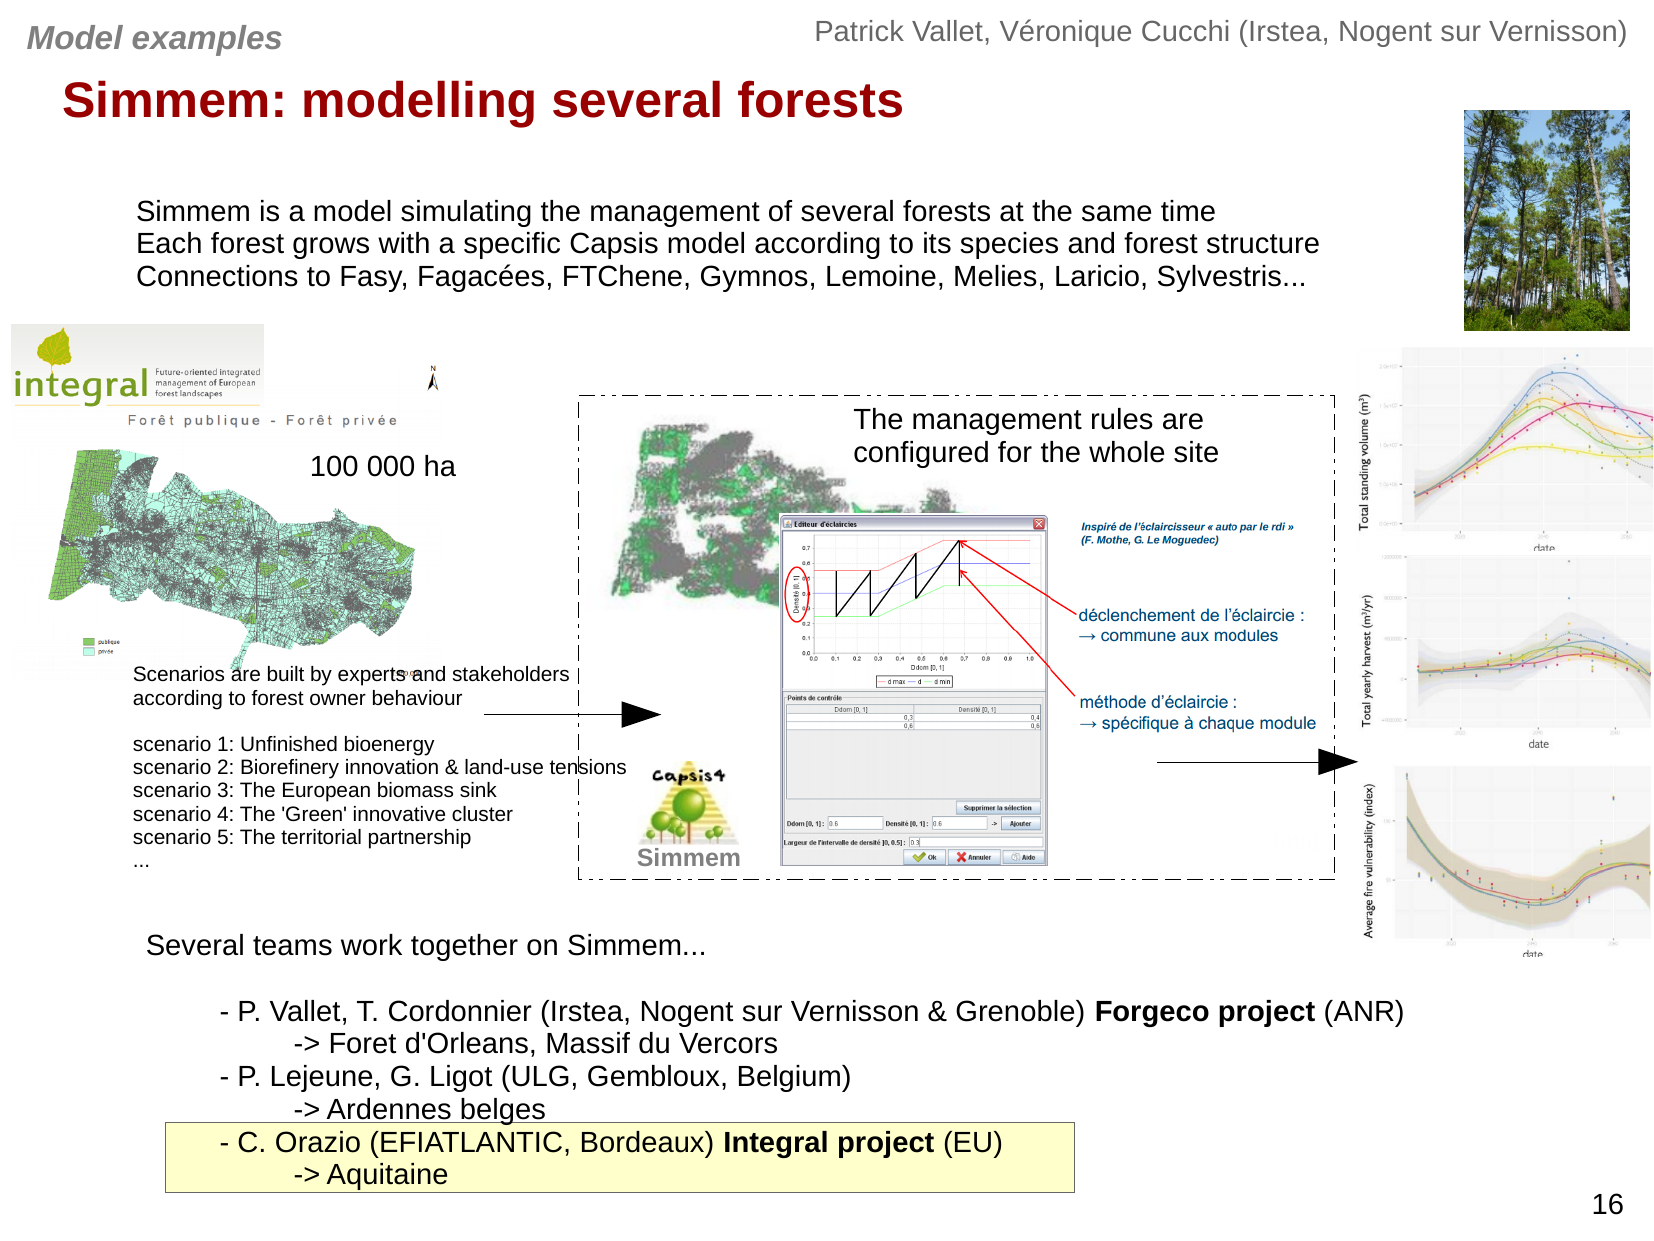

Patrick Vallet, Véronique Cucchi (Irstea, Nogent sur Vernisson)
Model examples
Simmem: modelling several forests
Simmem is a model simulating the management of several forests at the same time
Each forest grows with a specific Capsis model according to its species and forest structure
Connections to Fasy, Fagacées, FTChene, Gymnos, Lemoine, Melies, Laricio, Sylvestris...
The management rules are configured for the whole site
100 000 ha
Scenarios are built by experts and stakeholders
according to forest owner behaviour
scenario 1: Unfinished bioenergy
scenario 2: Biorefinery innovation & land-use tensions
scenario 3: The European biomass sink
scenario 4: The 'Green' innovative cluster
scenario 5: The territorial partnership
...
 Simmem
Several teams work together on Simmem...
	- P. Vallet, T. Cordonnier (Irstea, Nogent sur Vernisson & Grenoble) Forgeco project (ANR)
		-> Foret d'Orleans, Massif du Vercors
	- P. Lejeune, G. Ligot (ULG, Gembloux, Belgium)
		-> Ardennes belges
	- C. Orazio (EFIATLANTIC, Bordeaux) Integral project (EU)
		-> Aquitaine